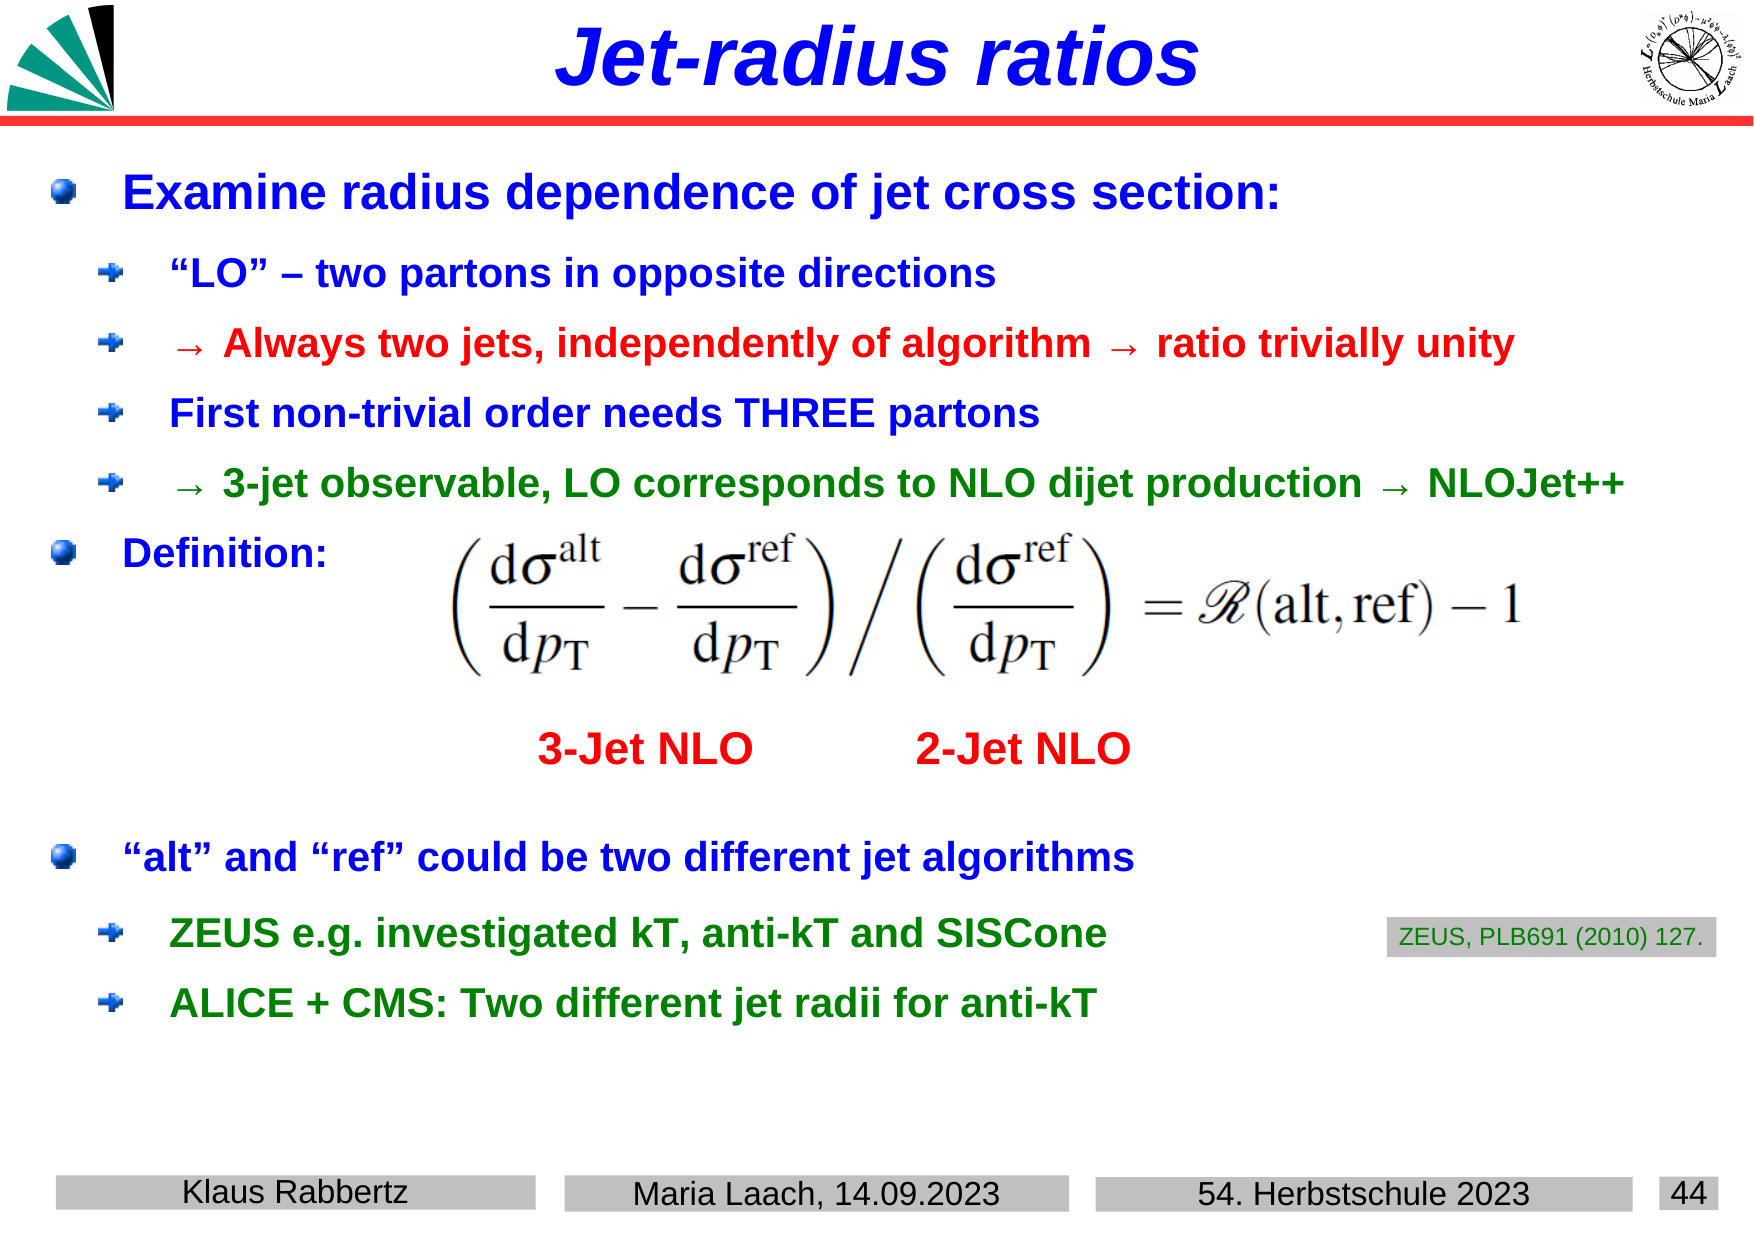

# Jet-radius ratios
Examine radius dependence of jet cross section:
“LO” – two partons in opposite directions
→ Always two jets, independently of algorithm → ratio trivially unity
First non-trivial order needs THREE partons
→ 3-jet observable, LO corresponds to NLO dijet production → NLOJet++
Definition:
“alt” and “ref” could be two different jet algorithms
ZEUS e.g. investigated kT, anti-kT and SISCone
ALICE + CMS: Two different jet radii for anti-kT
3-Jet NLO
2-Jet NLO
ZEUS, PLB691 (2010) 127.